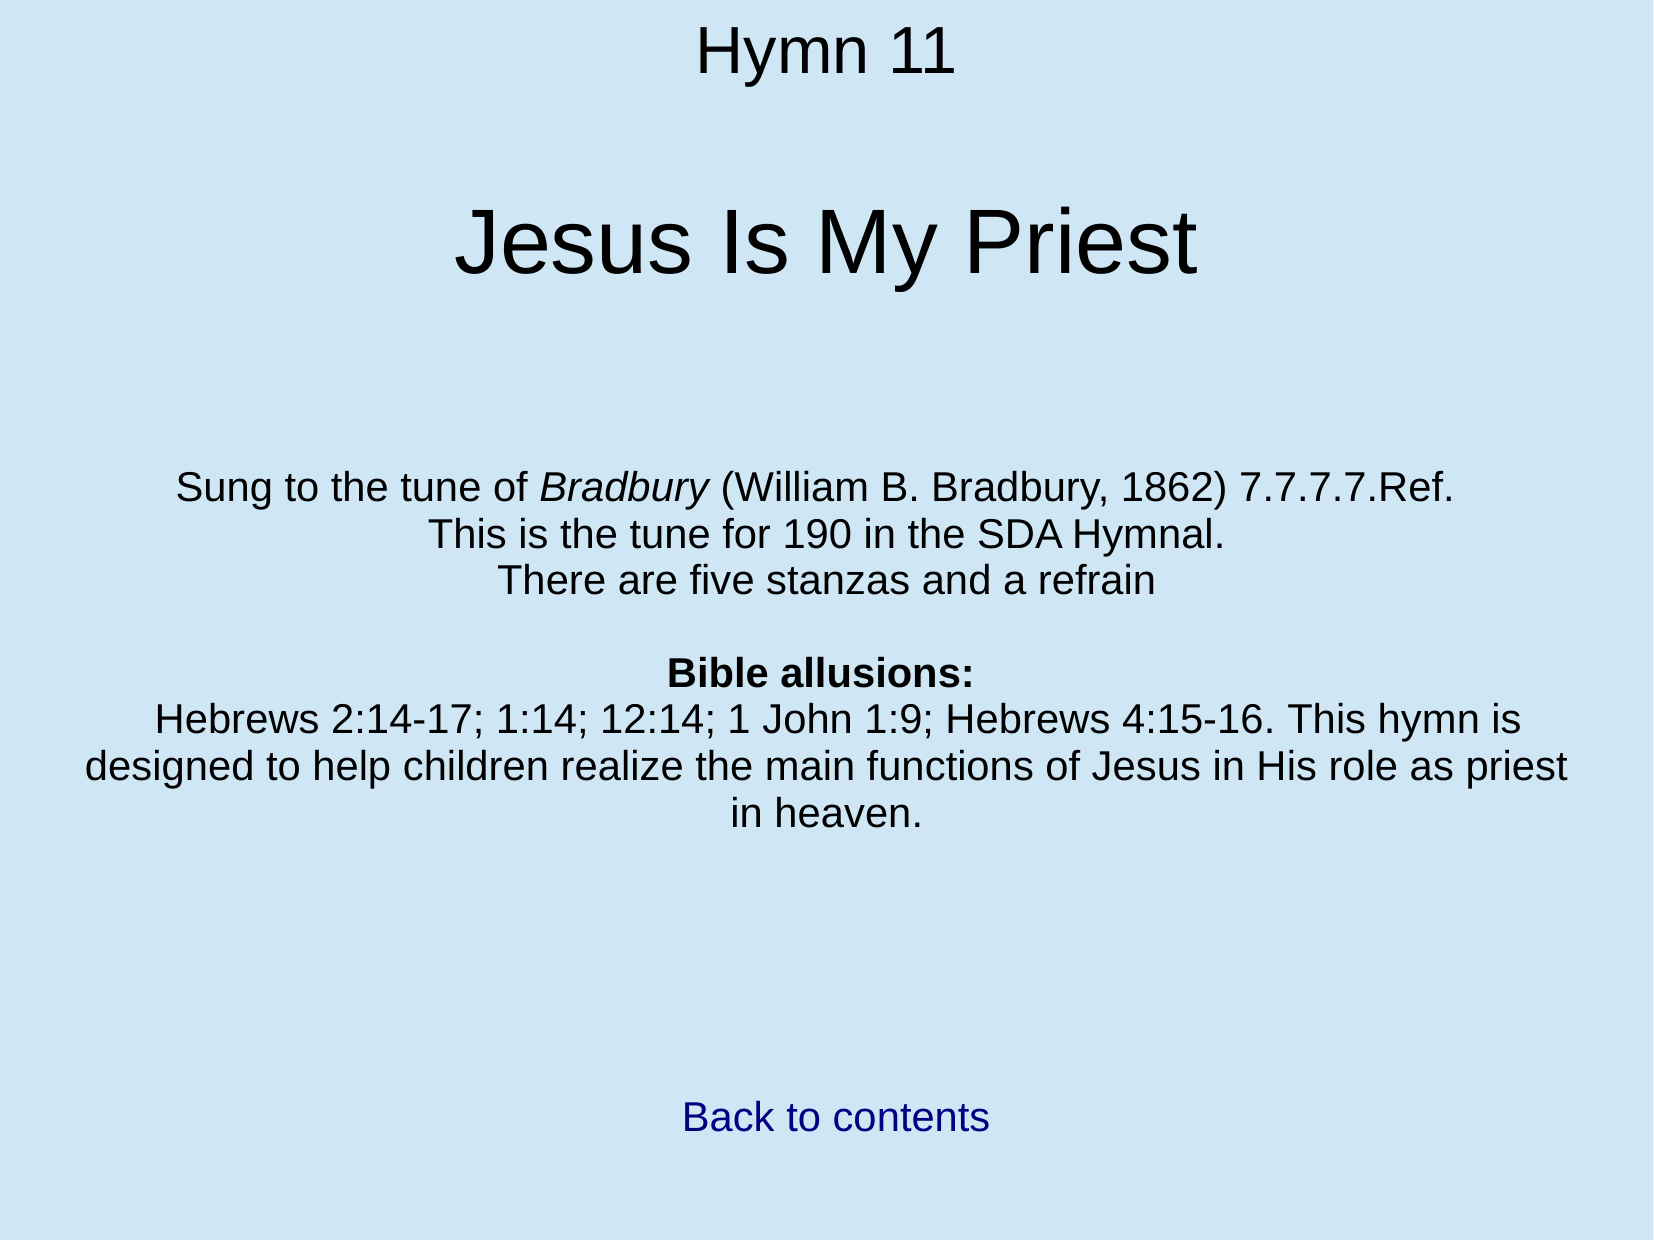

# Hymn 11 Jesus Is My Priest
Sung to the tune of Bradbury (William B. Bradbury, 1862) 7.7.7.7.Ref.
This is the tune for 190 in the SDA Hymnal.
There are five stanzas and a refrain
Bible allusions:
 Hebrews 2:14-17; 1:14; 12:14; 1 John 1:9; Hebrews 4:15-16. This hymn is designed to help children realize the main functions of Jesus in His role as priest in heaven.
 Back to contents